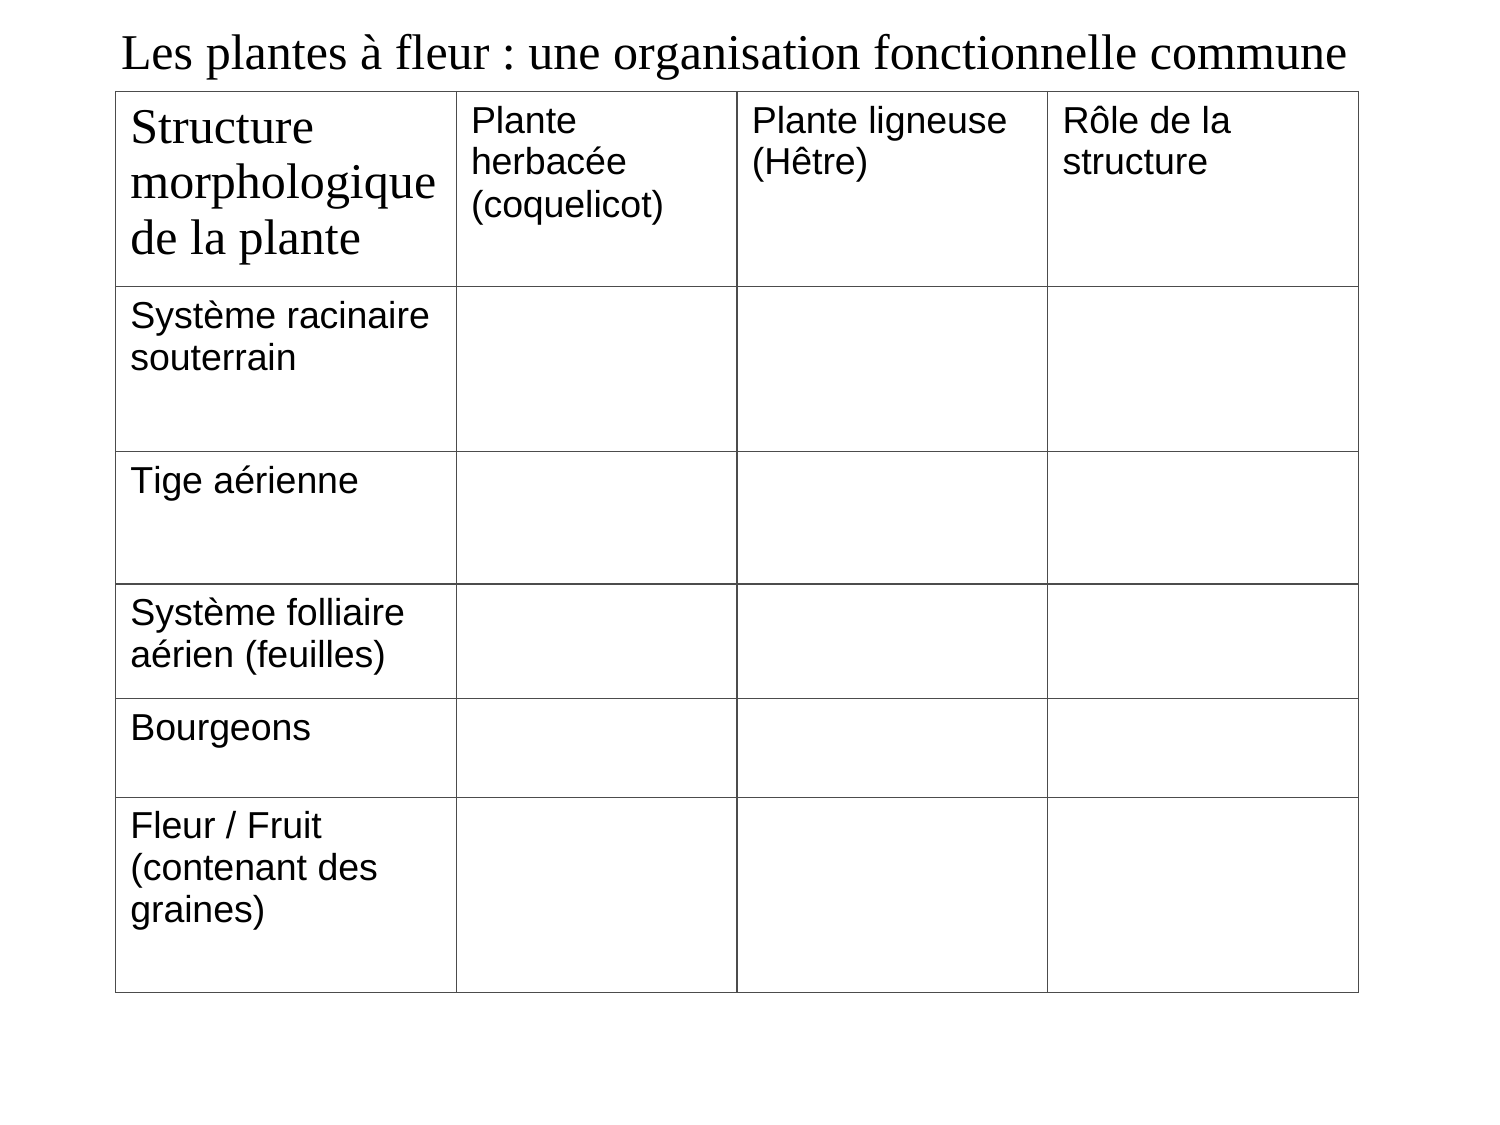

Les plantes à fleur : une organisation fonctionnelle commune
| Structure morphologique de la plante | Plante herbacée (coquelicot) | Plante ligneuse (Hêtre) | Rôle de la structure |
| --- | --- | --- | --- |
| Système racinaire souterrain | | | |
| Tige aérienne | | | |
| Système folliaire aérien (feuilles) | | | |
| Bourgeons | | | |
| Fleur / Fruit (contenant des graines) | | | |